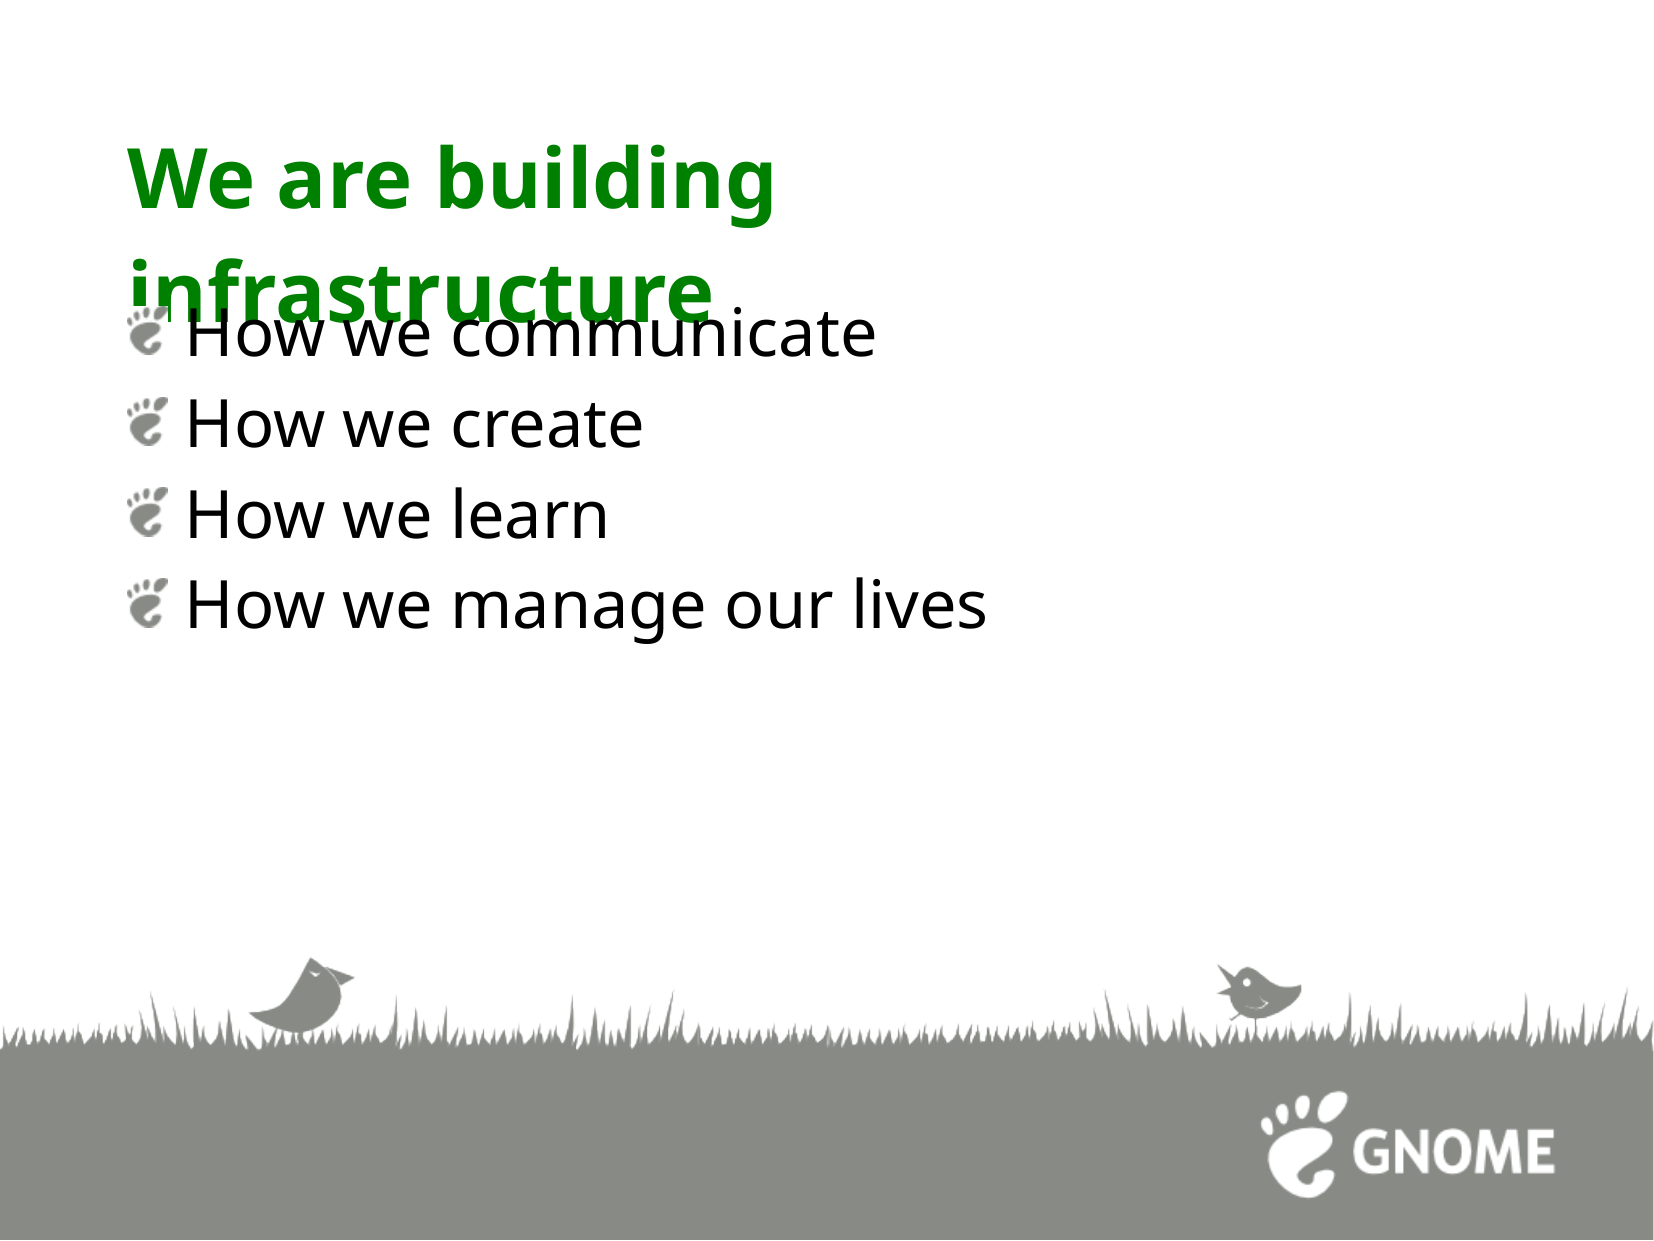

We are building infrastructure
 How we communicate
 How we create
 How we learn
 How we manage our lives